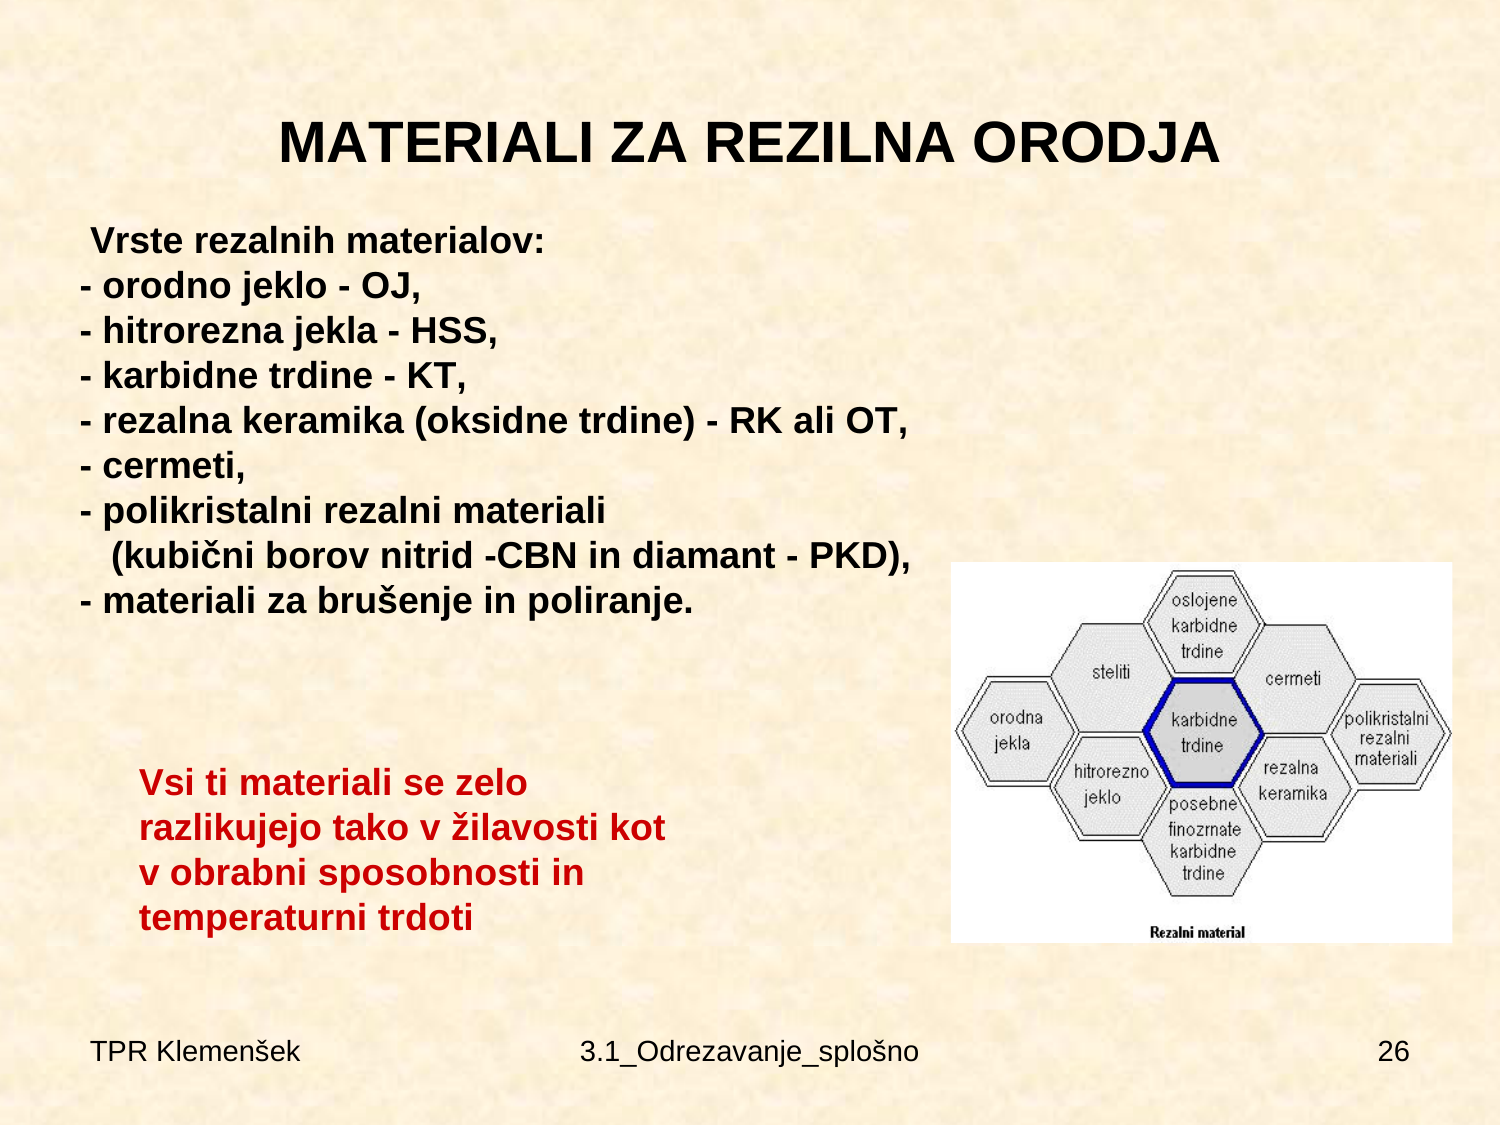

# MATERIALI ZA REZILNA ORODJA
 Vrste rezalnih materialov:
- orodno jeklo - OJ,
- hitrorezna jekla - HSS,
- karbidne trdine - KT,
- rezalna keramika (oksidne trdine) - RK ali OT,
- cermeti,
- polikristalni rezalni materiali
 (kubični borov nitrid -CBN in diamant - PKD),
- materiali za brušenje in poliranje.
Vsi ti materiali se zelo razlikujejo tako v žilavosti kot v obrabni sposobnosti in temperaturni trdoti
TPR Klemenšek
3.1_Odrezavanje_splošno
24